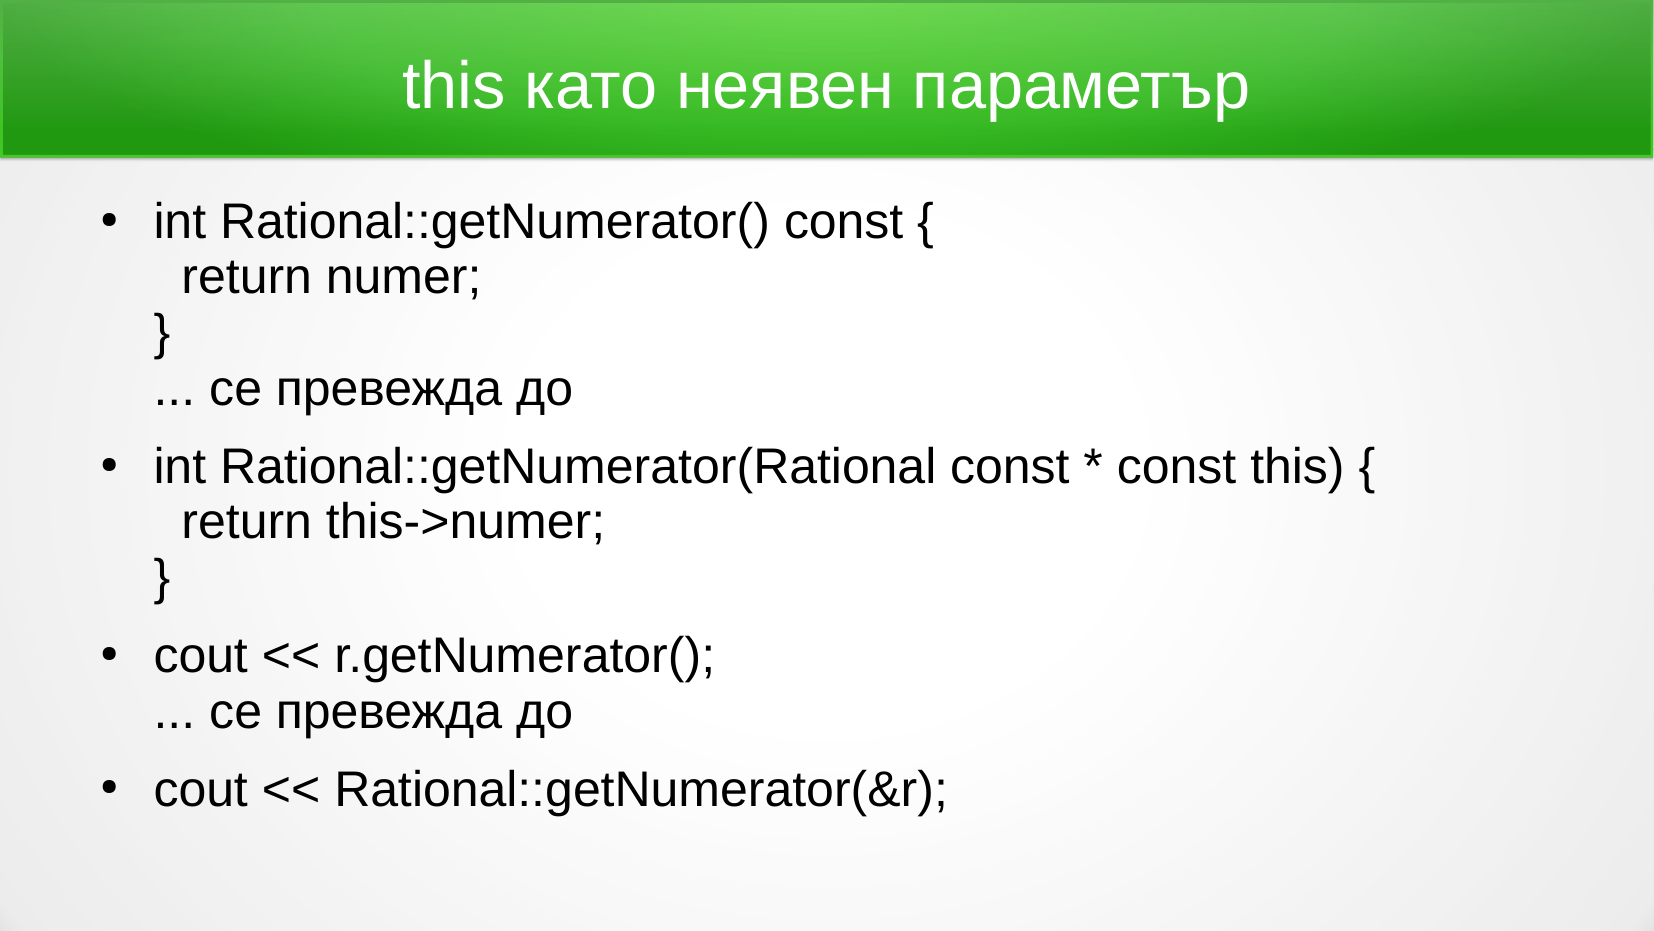

# this като неявен параметър
int Rational::getNumerator() const {
 return numer;
}
... се превежда до
int Rational::getNumerator(Rational const * const this) {
 return this->numer;
}
cout << r.getNumerator();
... се превежда до
cout << Rational::getNumerator(&r);